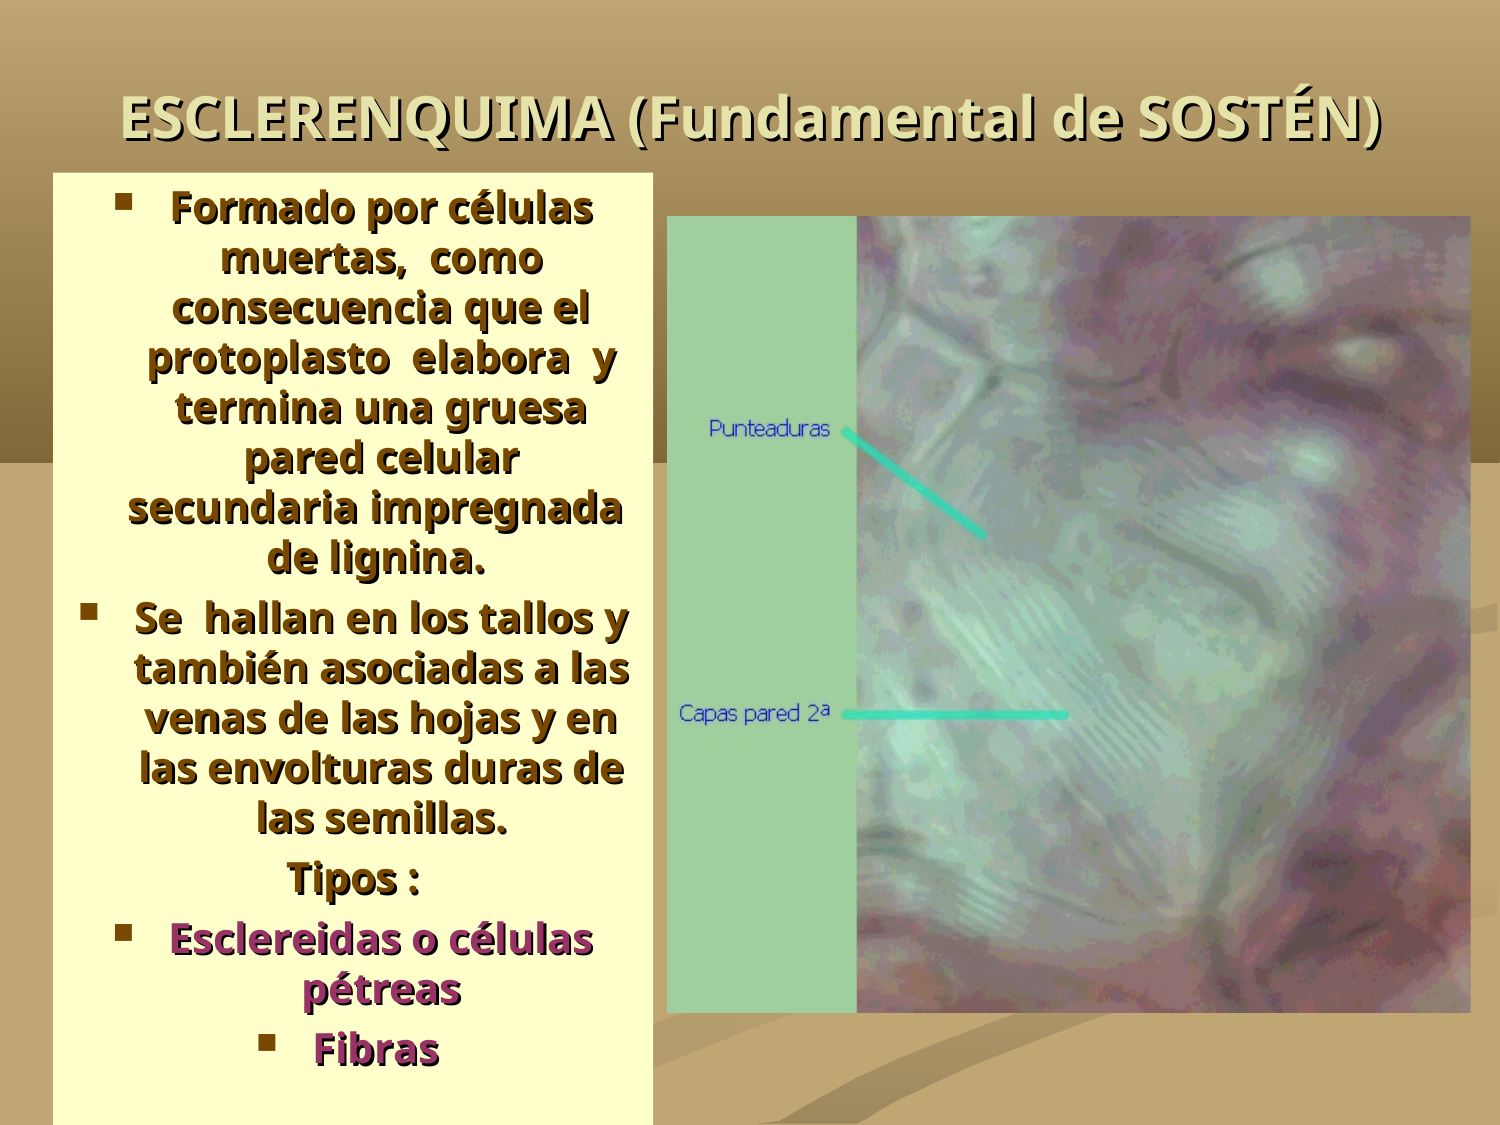

ESCLERENQUIMA (Fundamental de SOSTÉN)
# Formado por células muertas, como consecuencia que el protoplasto elabora y termina una gruesa pared celular secundaria impregnada de lignina.
Se hallan en los tallos y también asociadas a las venas de las hojas y en las envolturas duras de las semillas.
Tipos :
Esclereidas o células pétreas
Fibras